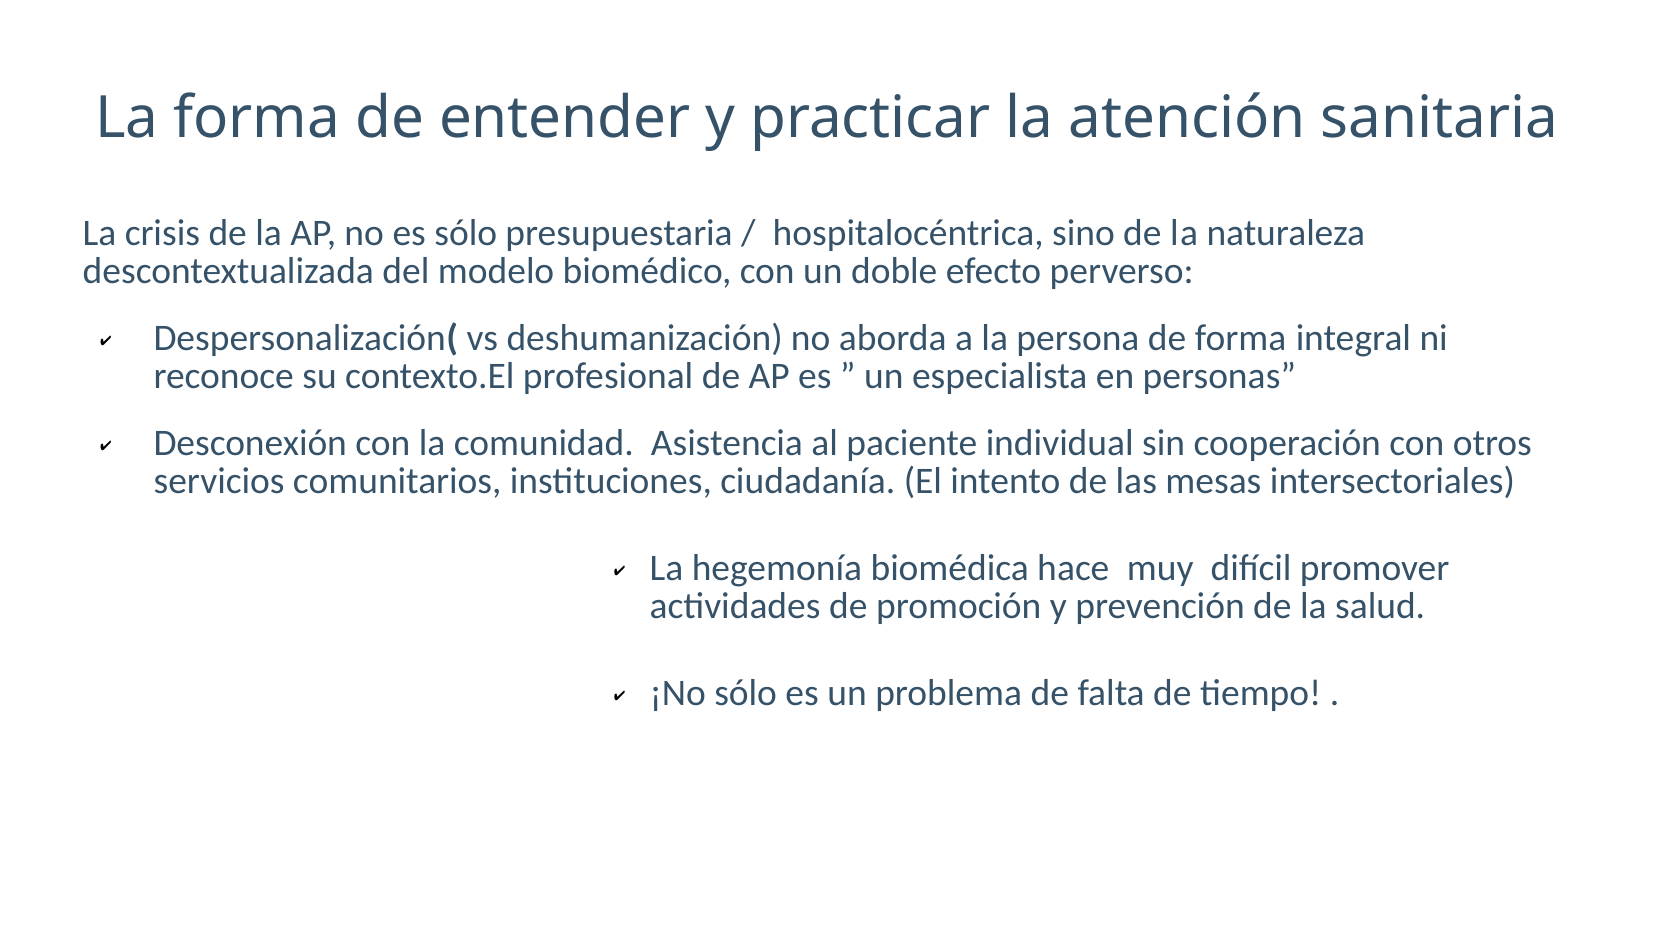

# La forma de entender y practicar la atención sanitaria
La crisis de la AP, no es sólo presupuestaria / hospitalocéntrica, sino de la naturaleza descontextualizada del modelo biomédico, con un doble efecto perverso:
Despersonalización( vs deshumanización) no aborda a la persona de forma integral ni reconoce su contexto.El profesional de AP es ” un especialista en personas”
Desconexión con la comunidad. Asistencia al paciente individual sin cooperación con otros servicios comunitarios, instituciones, ciudadanía. (El intento de las mesas intersectoriales)
La hegemonía biomédica hace muy difícil promover actividades de promoción y prevención de la salud.
¡No sólo es un problema de falta de tiempo! .